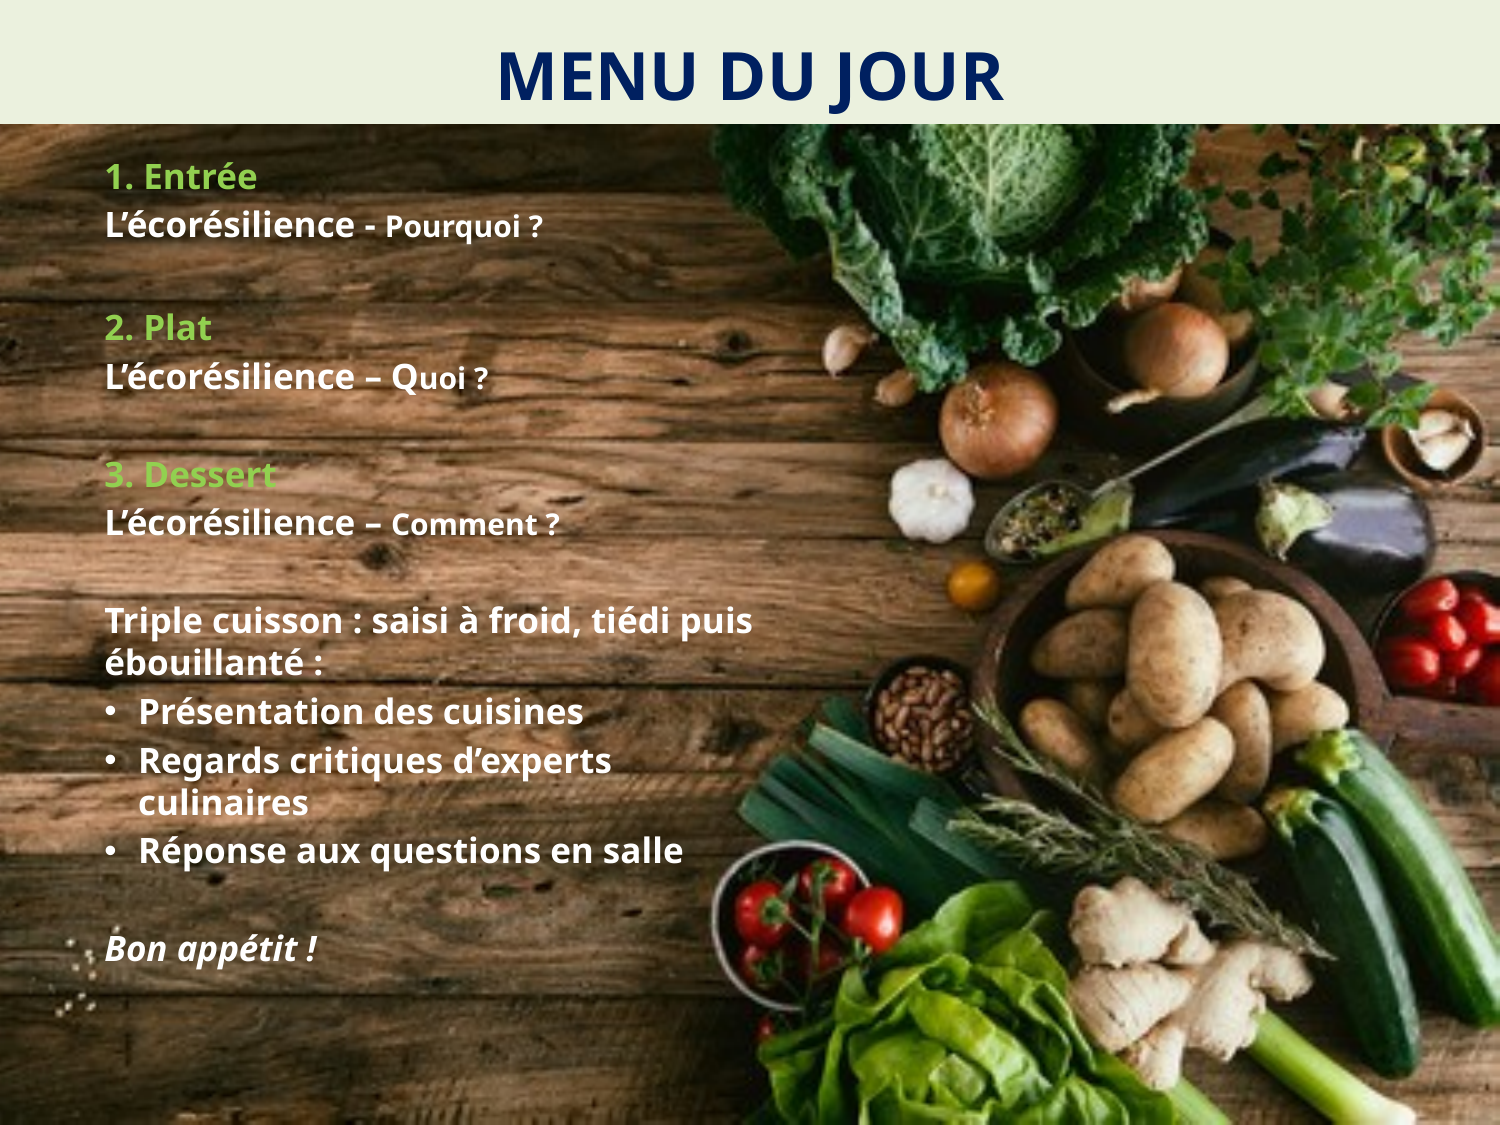

# Menu du jour
1. Entrée
L’écorésilience - Pourquoi ?
2. Plat
L’écorésilience – Quoi ?
3. Dessert
L’écorésilience – Comment ?
Triple cuisson : saisi à froid, tiédi puis ébouillanté :
	Présentation des cuisines
	Regards critiques d’experts 	culinaires
	Réponse aux questions en salle
Bon appétit !